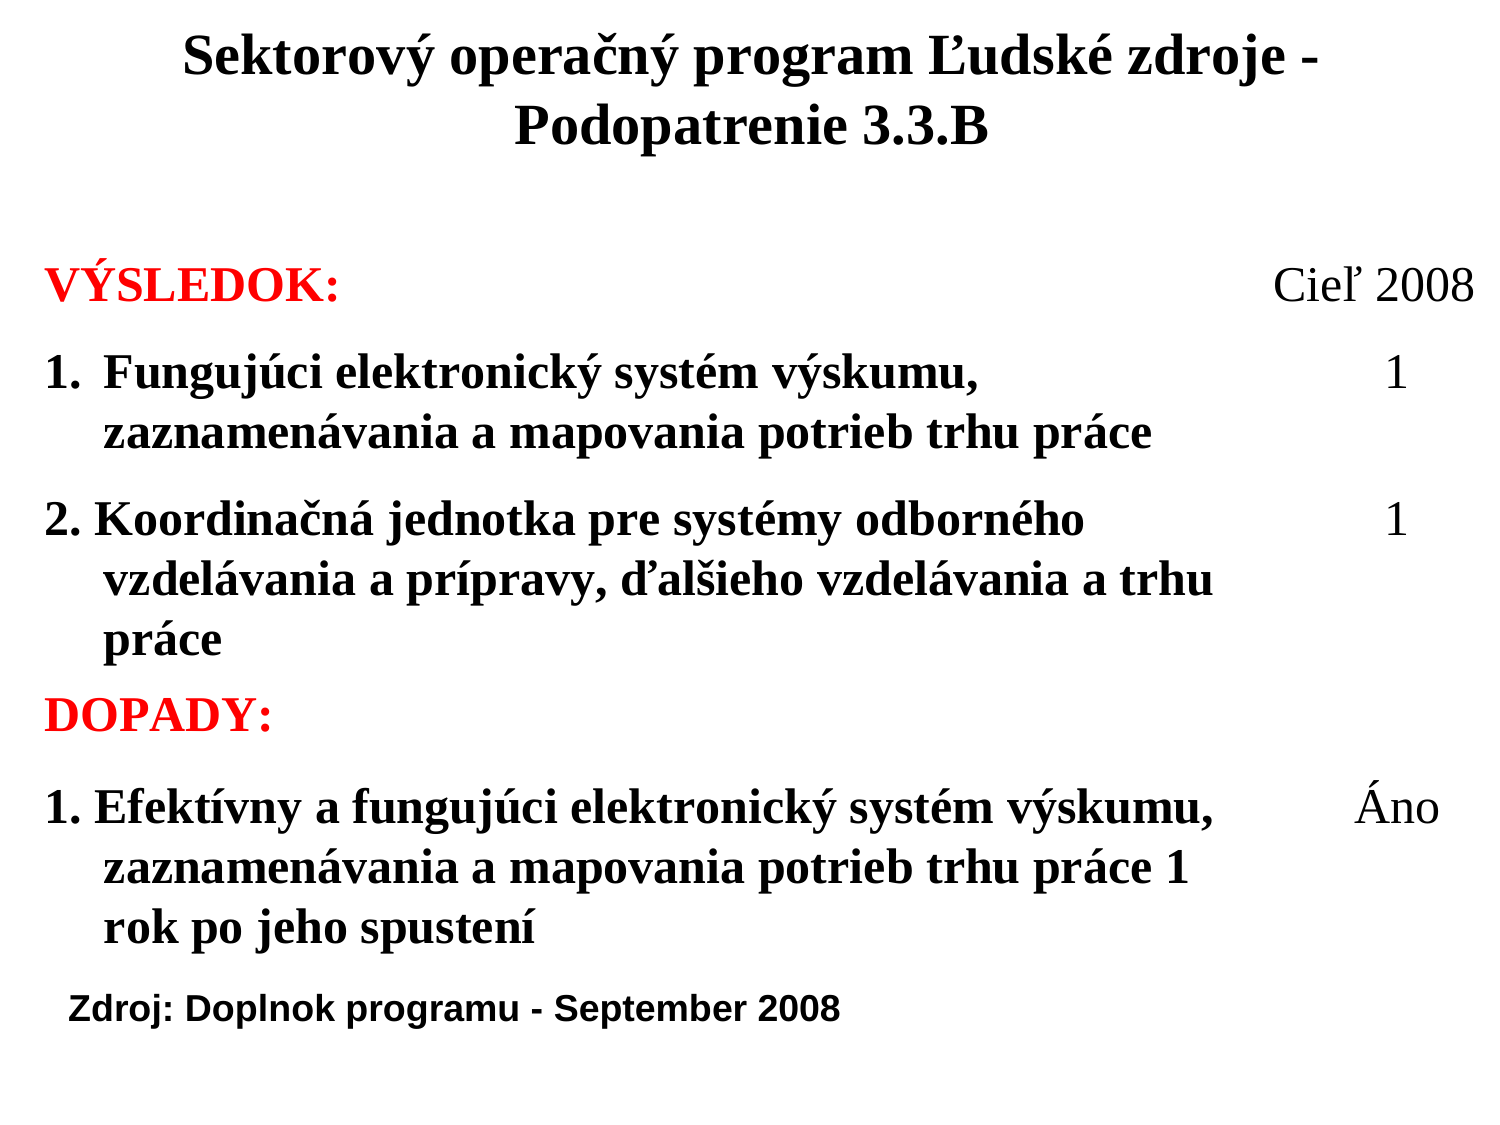

# Sektorový operačný program Ľudské zdroje - Podopatrenie 3.3.B
| VÝSLEDOK: | Cieľ 2008 |
| --- | --- |
| Fungujúci elektronický systém výskumu, zaznamenávania a mapovania potrieb trhu práce | 1 |
| 2. Koordinačná jednotka pre systémy odborného vzdelávania a prípravy, ďalšieho vzdelávania a trhu práce | 1 |
| DOPADY: | |
| 1. Efektívny a fungujúci elektronický systém výskumu, zaznamenávania a mapovania potrieb trhu práce 1 rok po jeho spustení | Áno |
Zdroj: Doplnok programu - September 2008